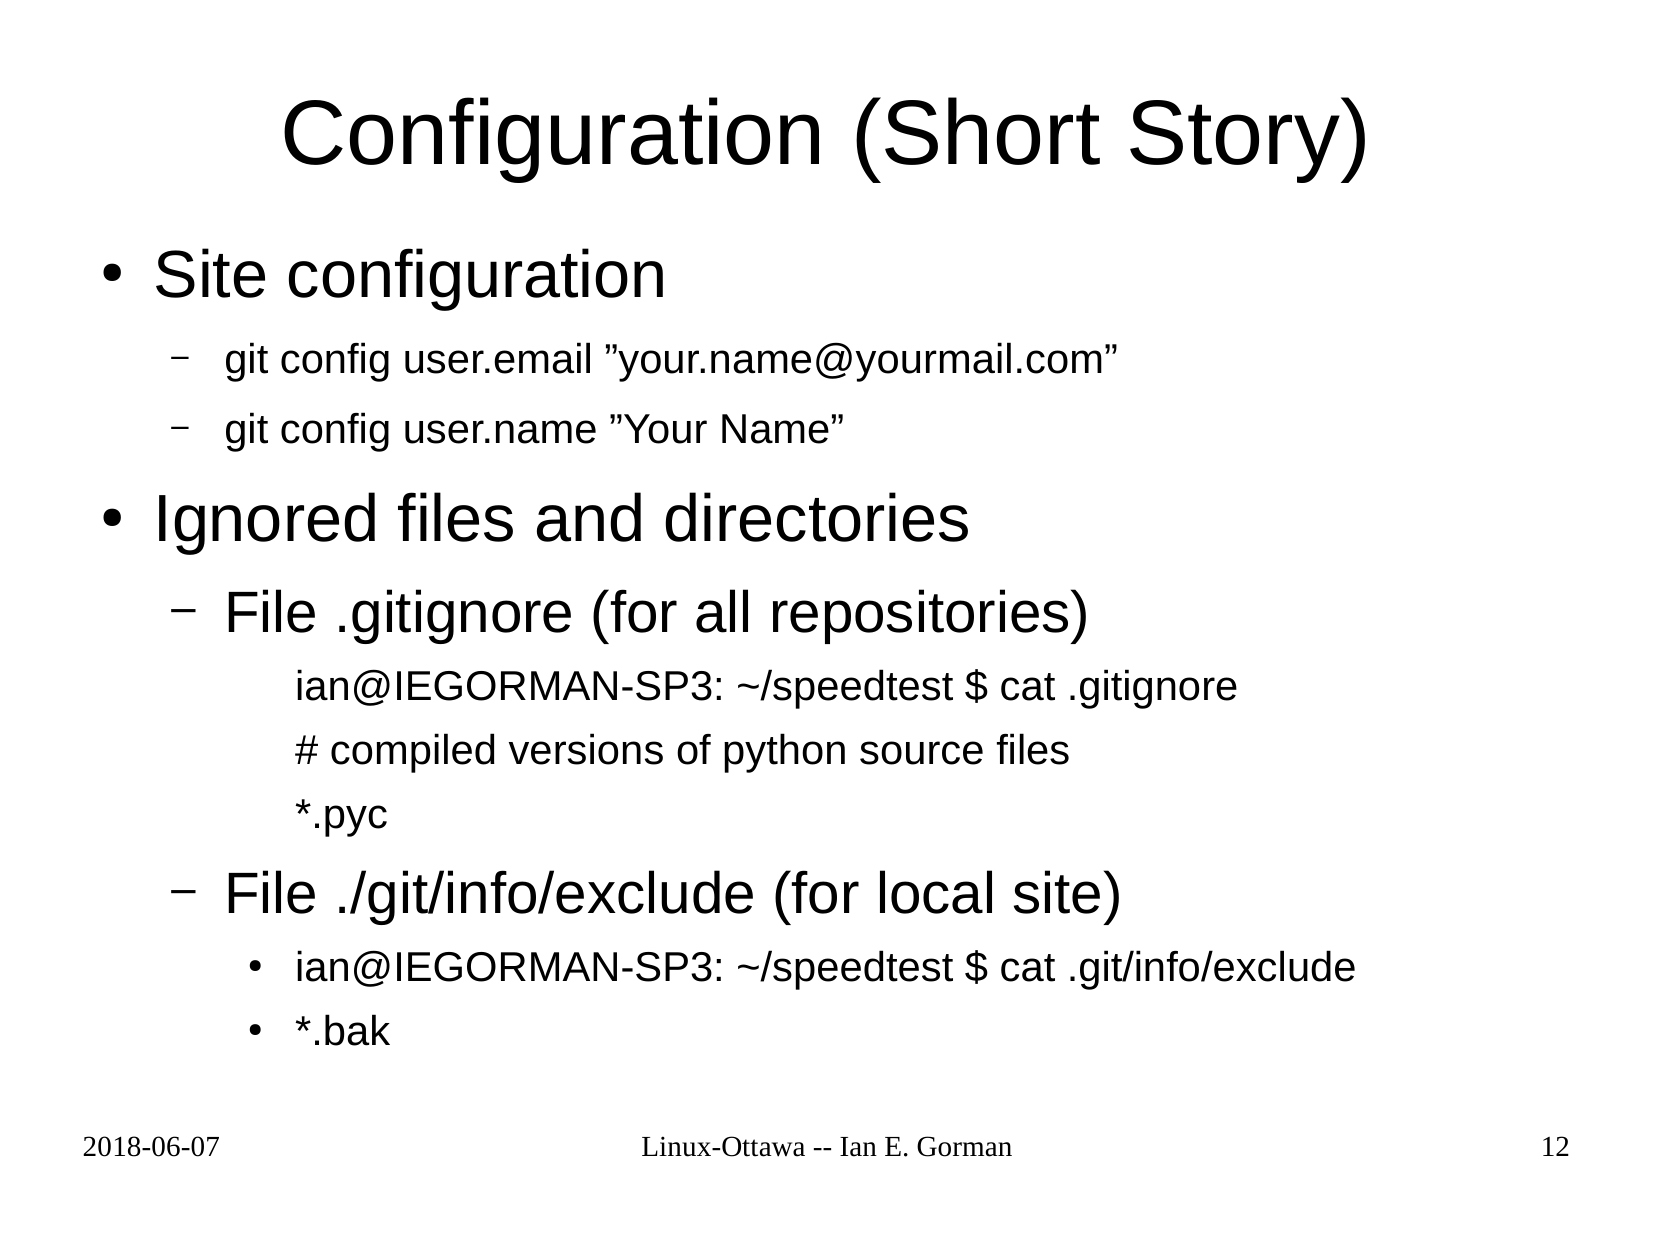

# Configuration (Short Story)
Site configuration
git config user.email ”your.name@yourmail.com”
git config user.name ”Your Name”
Ignored files and directories
File .gitignore (for all repositories)
ian@IEGORMAN-SP3: ~/speedtest $ cat .gitignore
# compiled versions of python source files
*.pyc
File ./git/info/exclude (for local site)
ian@IEGORMAN-SP3: ~/speedtest $ cat .git/info/exclude
*.bak
2018-06-07
Linux-Ottawa -- Ian E. Gorman
12